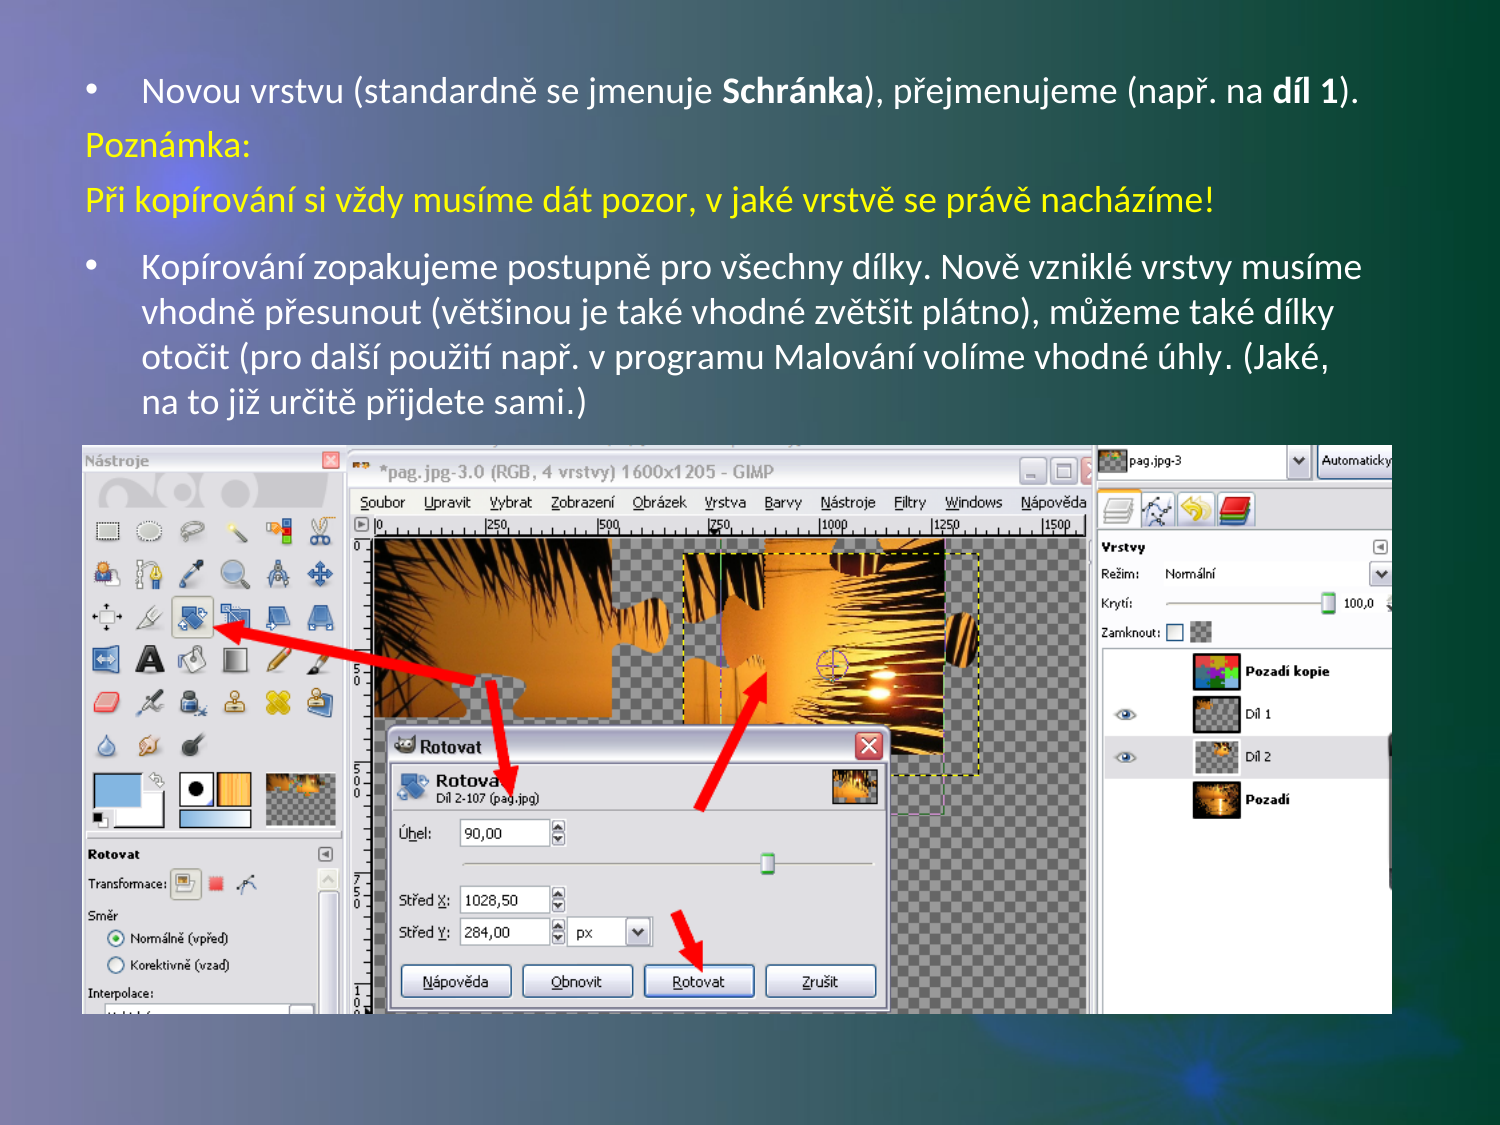

# Novou vrstvu (standardně se jmenuje Schránka), přejmenujeme (např. na díl 1).
Poznámka:
Při kopírování si vždy musíme dát pozor, v jaké vrstvě se právě nacházíme!
Kopírování zopakujeme postupně pro všechny dílky. Nově vzniklé vrstvy musíme vhodně přesunout (většinou je také vhodné zvětšit plátno), můžeme také dílky otočit (pro další použití např. v programu Malování volíme vhodné úhly. (Jaké, na to již určitě přijdete sami.)